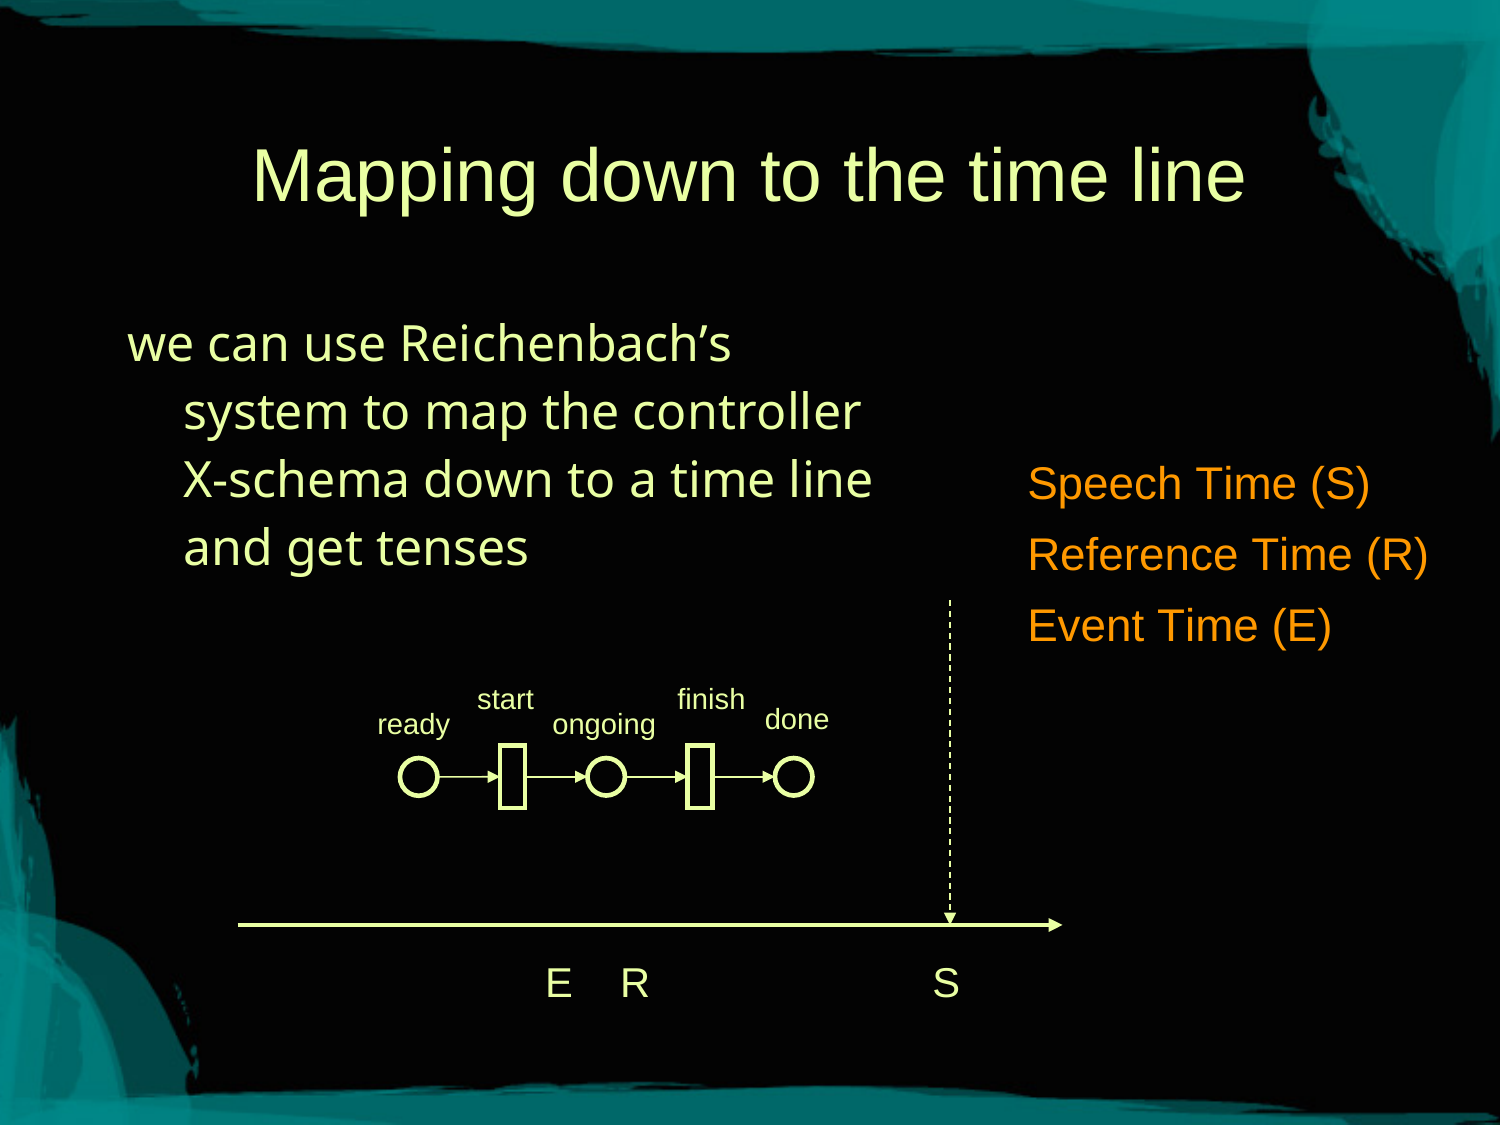

# Mapping down to the time line
we can use Reichenbach’s system to map the controller X-schema down to a time line and get tenses
Speech Time (S)
Reference Time (R)
Event Time (E)
start
finish
done
ready
ongoing
E
R
S